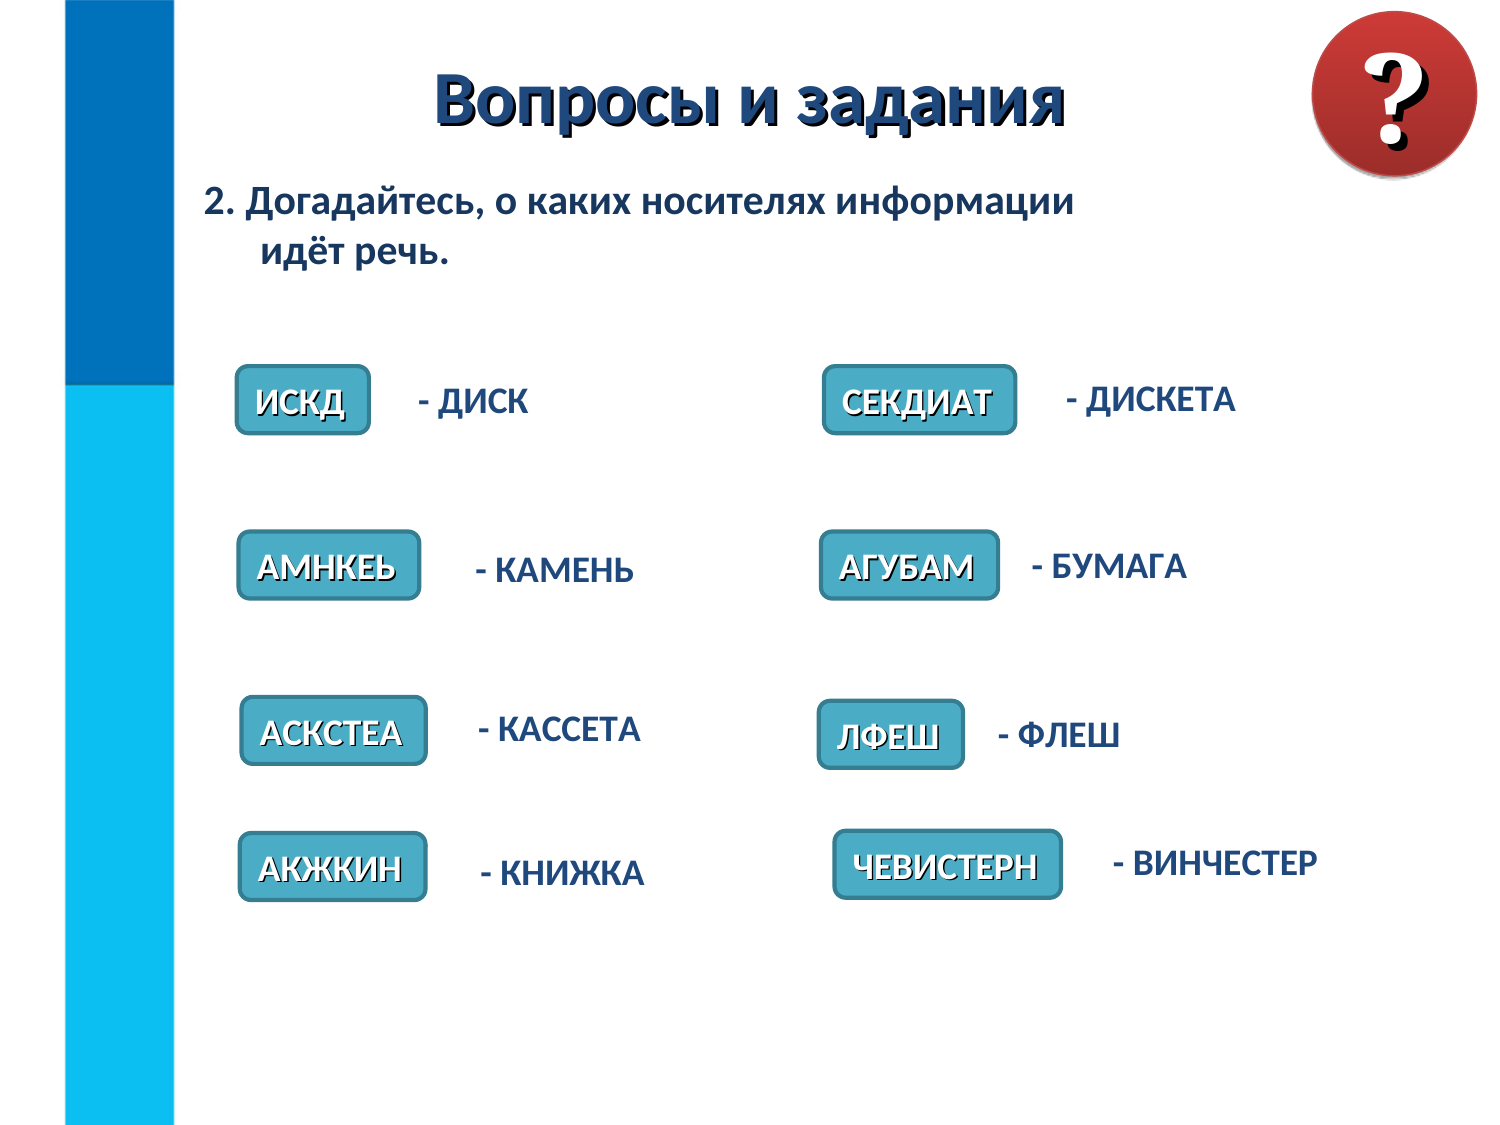

# Вопросы и задания
?
2. Догадайтесь, о каких носителях информации
идёт речь.
ИСКД
СЕКДИАТ
- ДИСКЕТА
- ДИСК
АМНКЕЬ
АГУБАМ
- БУМАГА
- КАМЕНЬ
АСКСТЕА
- КАССЕТА
ЛФЕШ
- ФЛЕШ
ЧЕВИСТЕРН
- ВИНЧЕСТЕР
АКЖКИН
- КНИЖКА